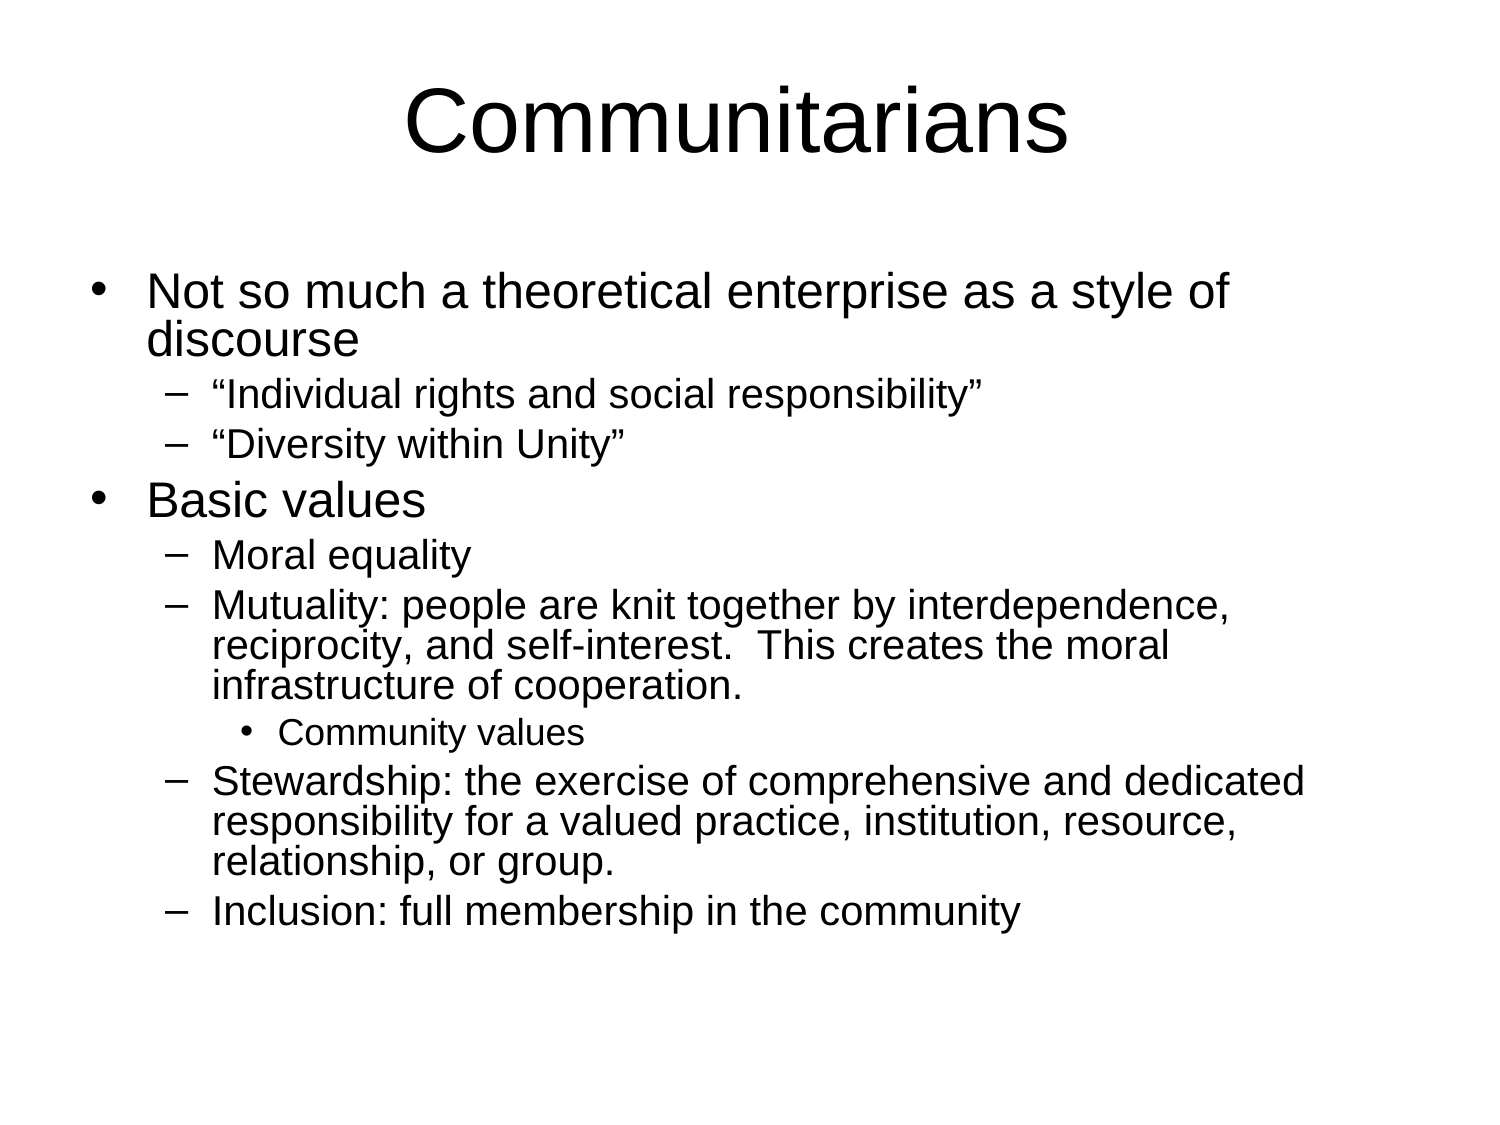

# Communitarians
Not so much a theoretical enterprise as a style of discourse
“Individual rights and social responsibility”
“Diversity within Unity”
Basic values
Moral equality
Mutuality: people are knit together by interdependence, reciprocity, and self-interest. This creates the moral infrastructure of cooperation.
Community values
Stewardship: the exercise of comprehensive and dedicated responsibility for a valued practice, institution, resource, relationship, or group.
Inclusion: full membership in the community